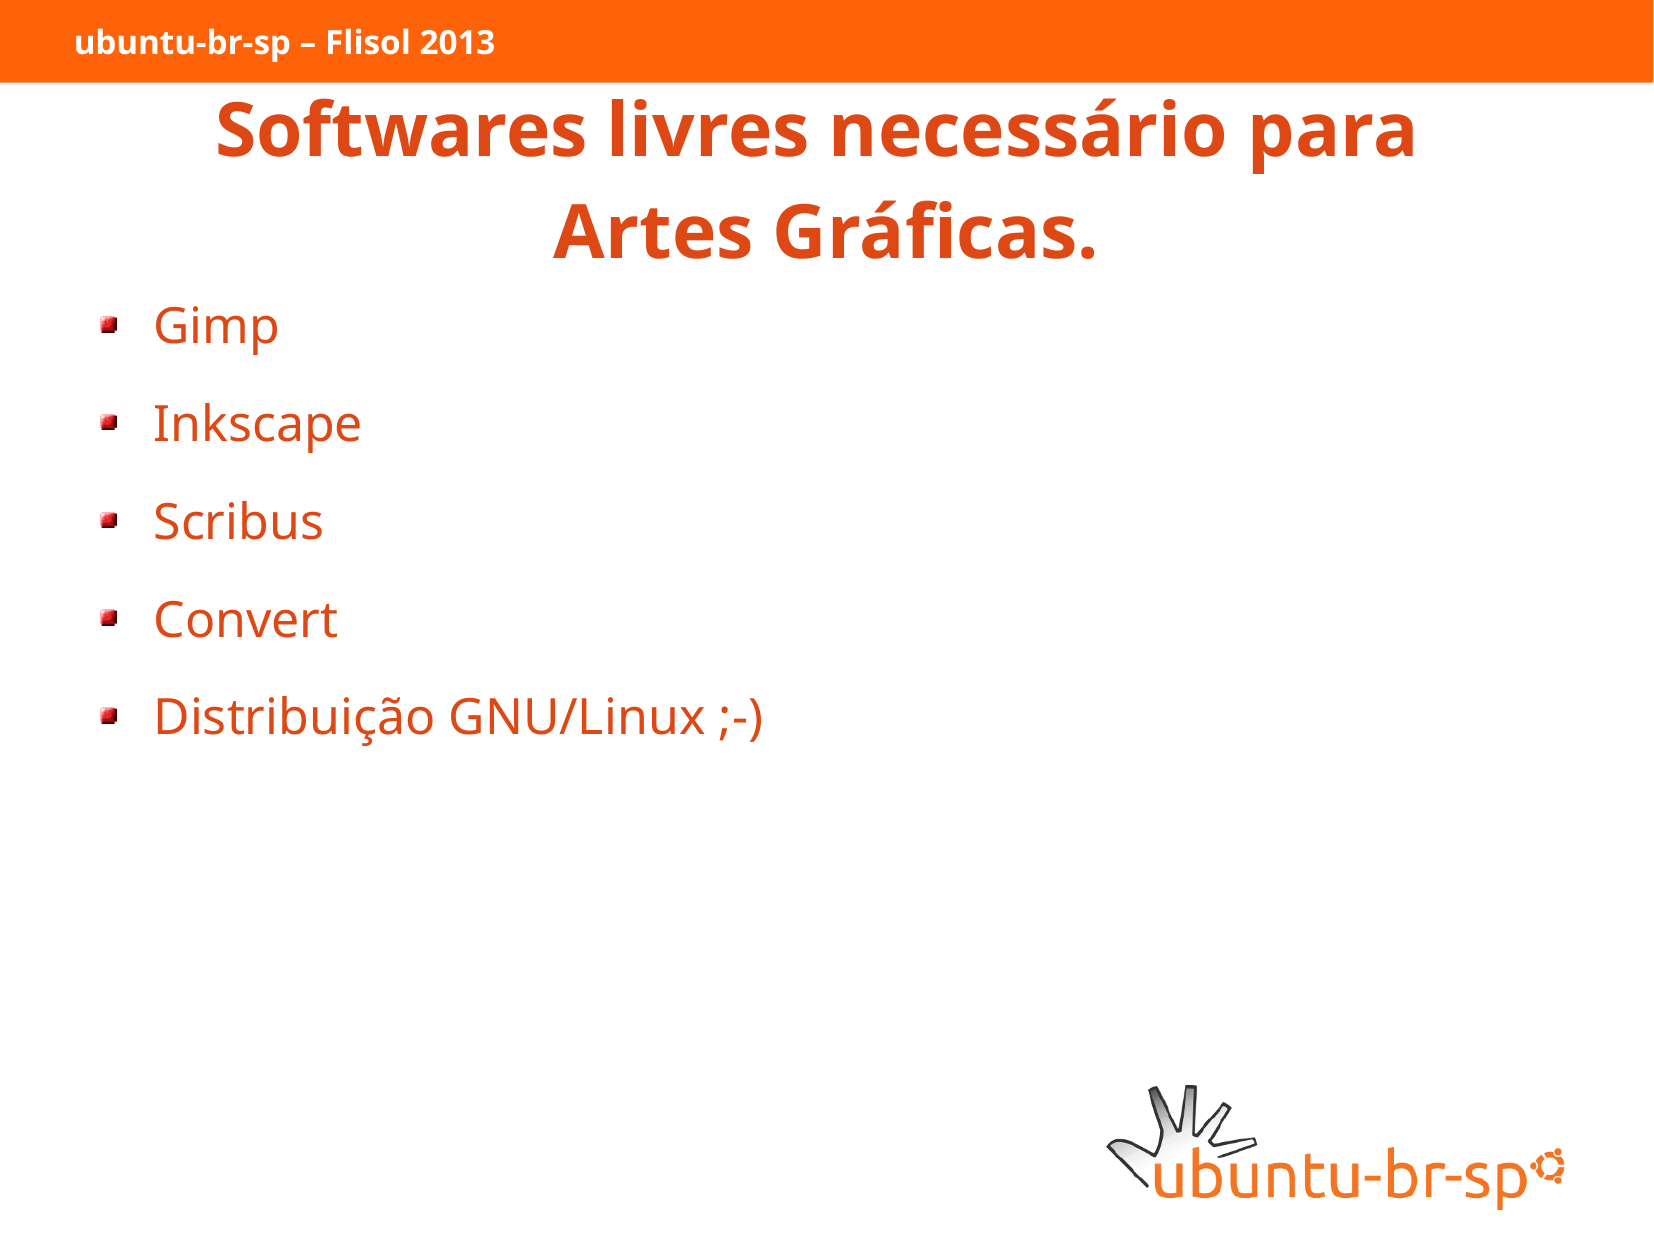

# Softwares livres necessário para Artes Gráficas.
Gimp
Inkscape
Scribus
Convert
Distribuição GNU/Linux ;-)